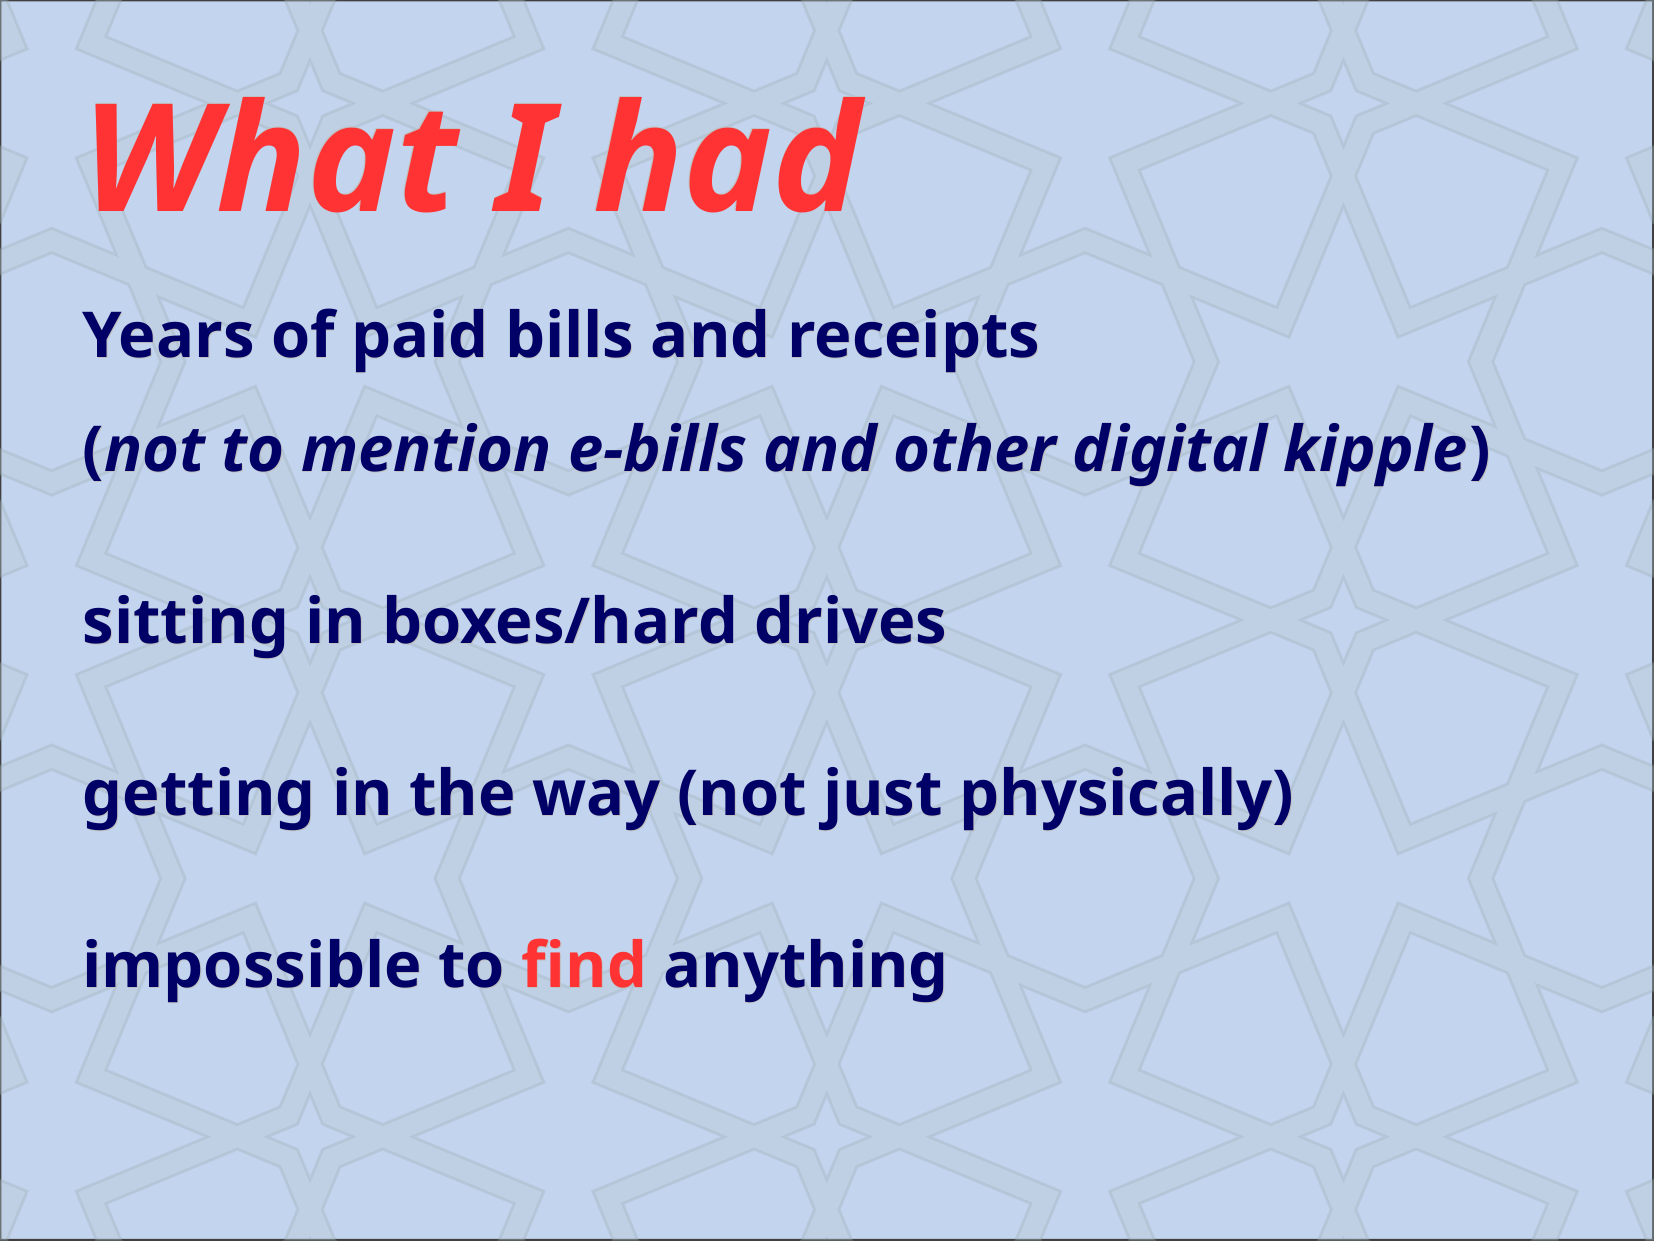

# What I had
Years of paid bills and receipts
(not to mention e-bills and other digital kipple)
sitting in boxes/hard drives
getting in the way (not just physically)
impossible to find anything